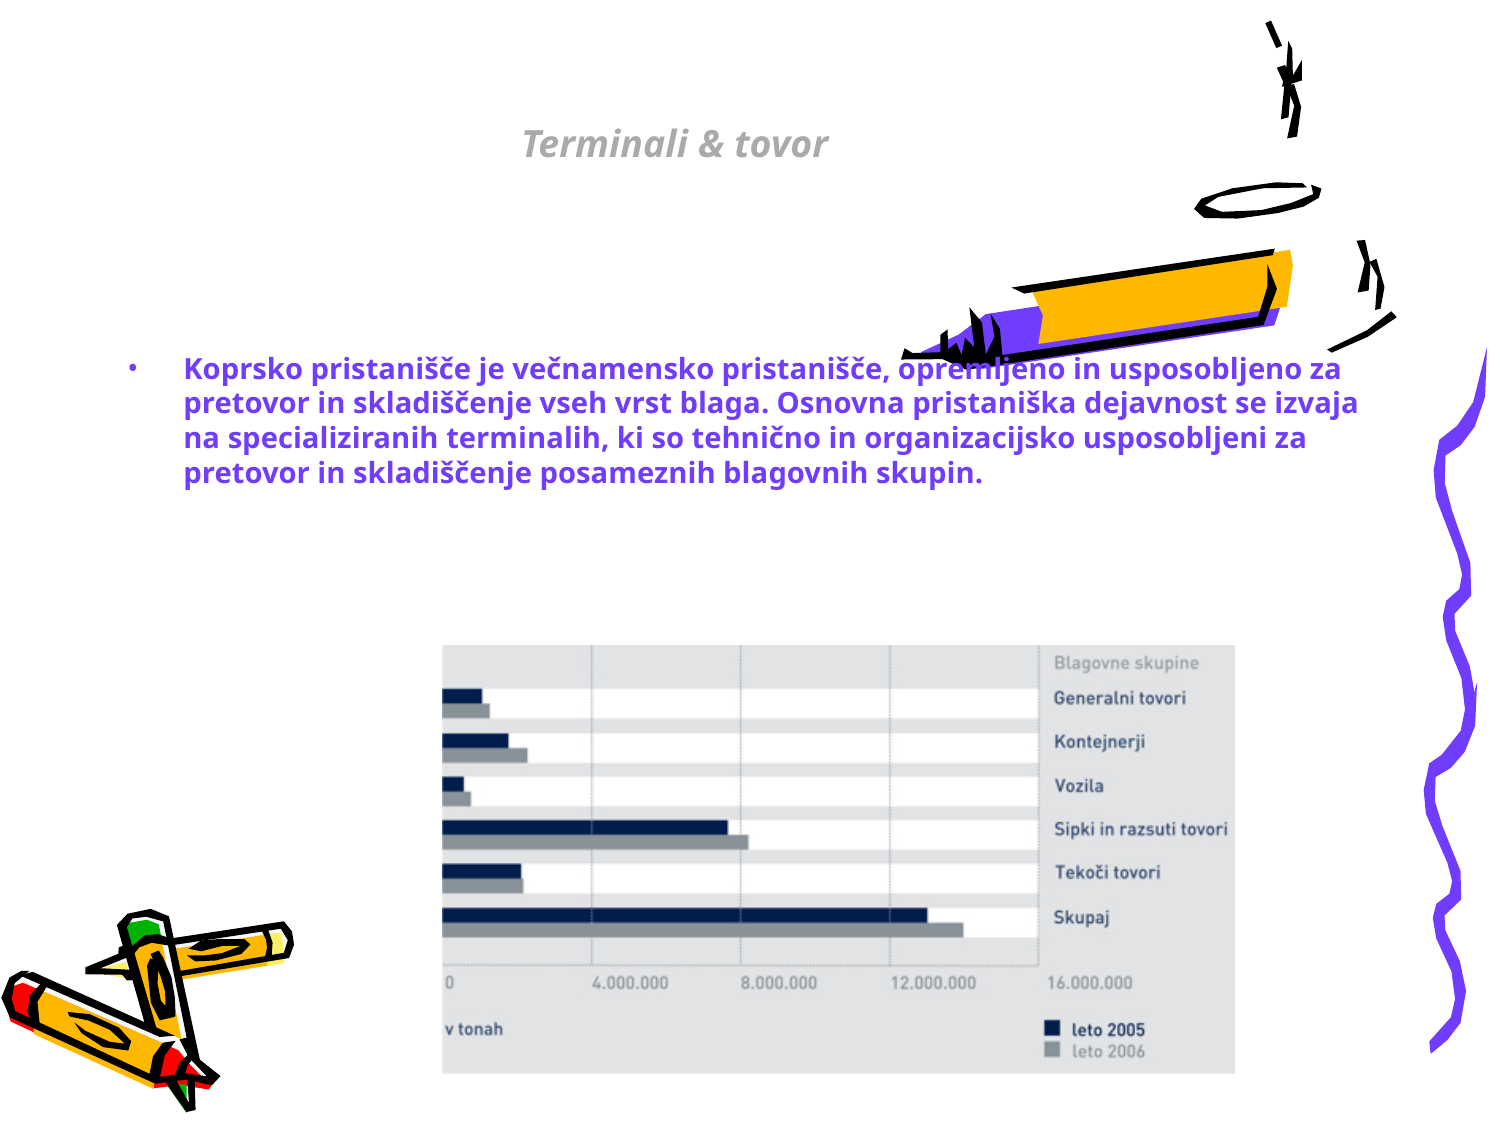

#
Terminali & tovor
Koprsko pristanišče je večnamensko pristanišče, opremljeno in usposobljeno za pretovor in skladiščenje vseh vrst blaga. Osnovna pristaniška dejavnost se izvaja na specializiranih terminalih, ki so tehnično in organizacijsko usposobljeni za pretovor in skladiščenje posameznih blagovnih skupin.